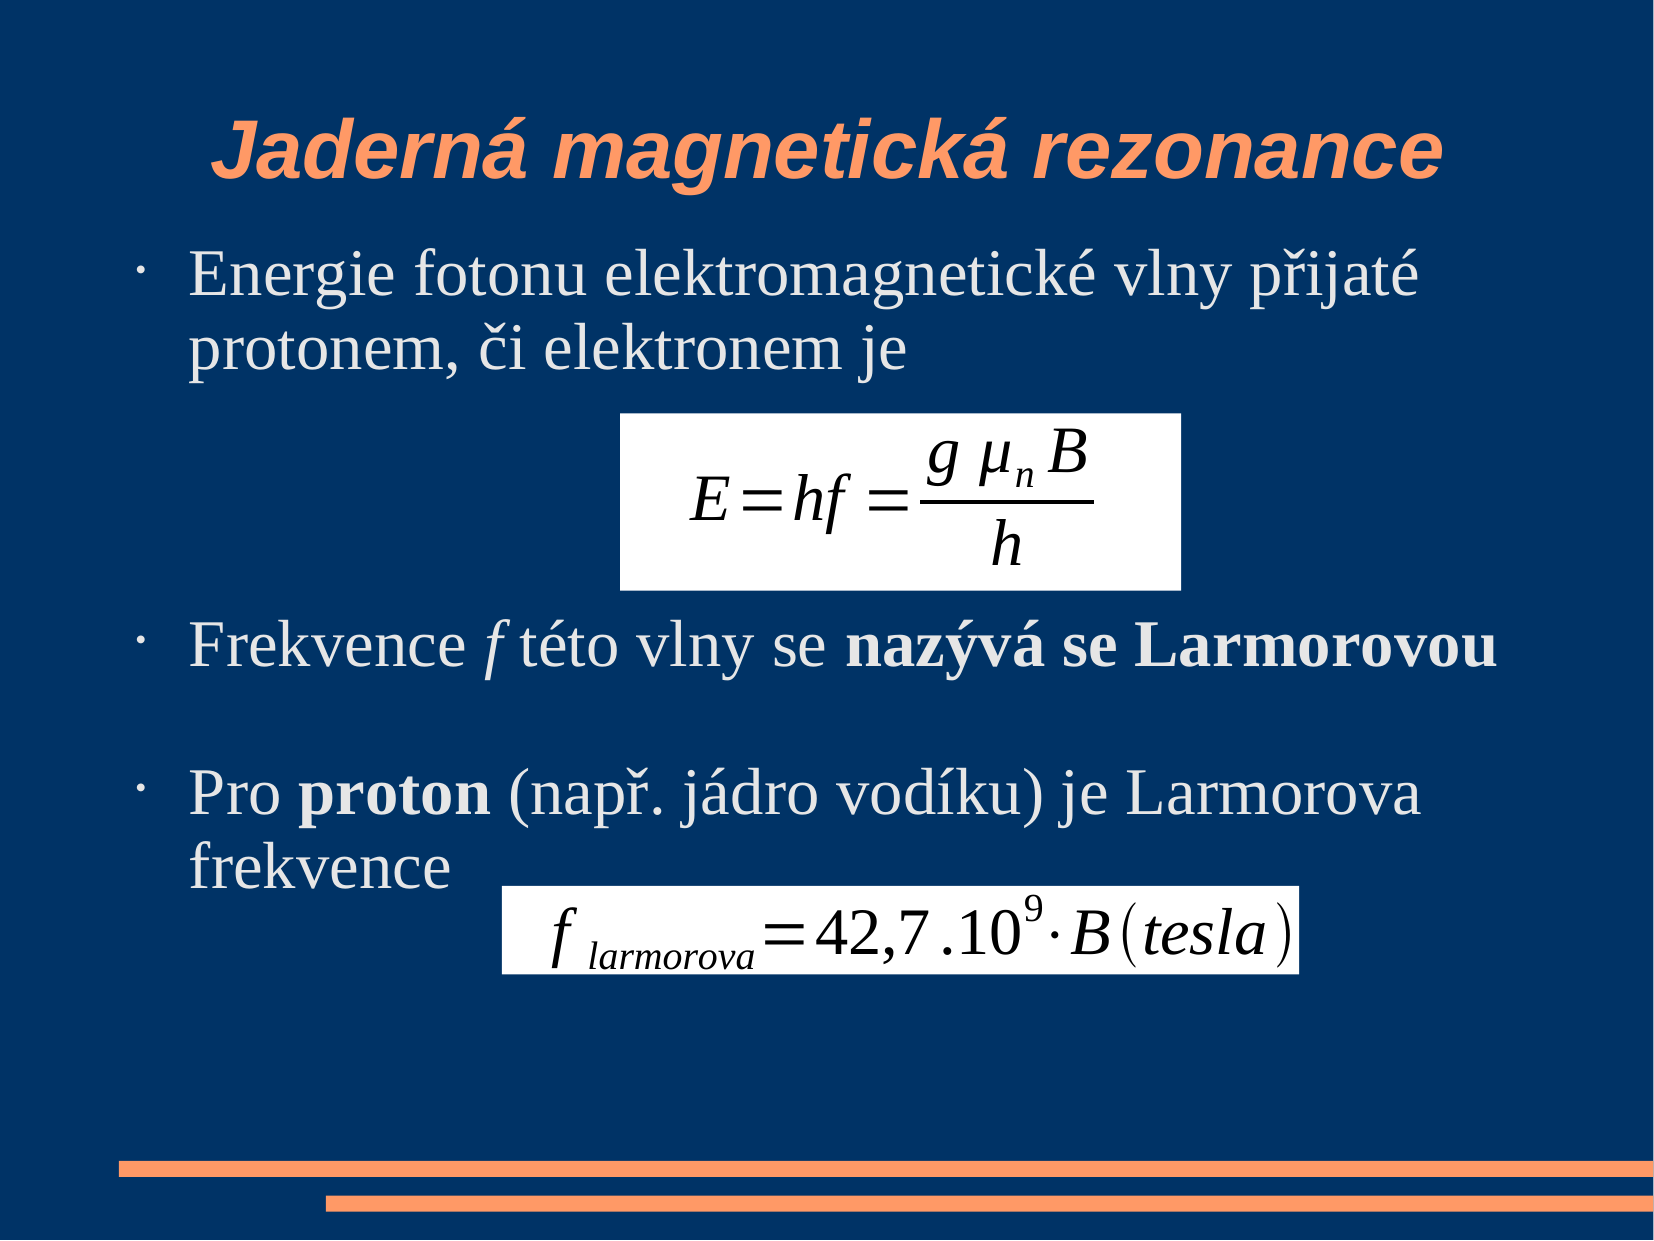

# Jaderná magnetická rezonance
Energie fotonu elektromagnetické vlny přijaté protonem, či elektronem je
Frekvence f této vlny se nazývá se Larmorovou
Pro proton (např. jádro vodíku) je Larmorova frekvence